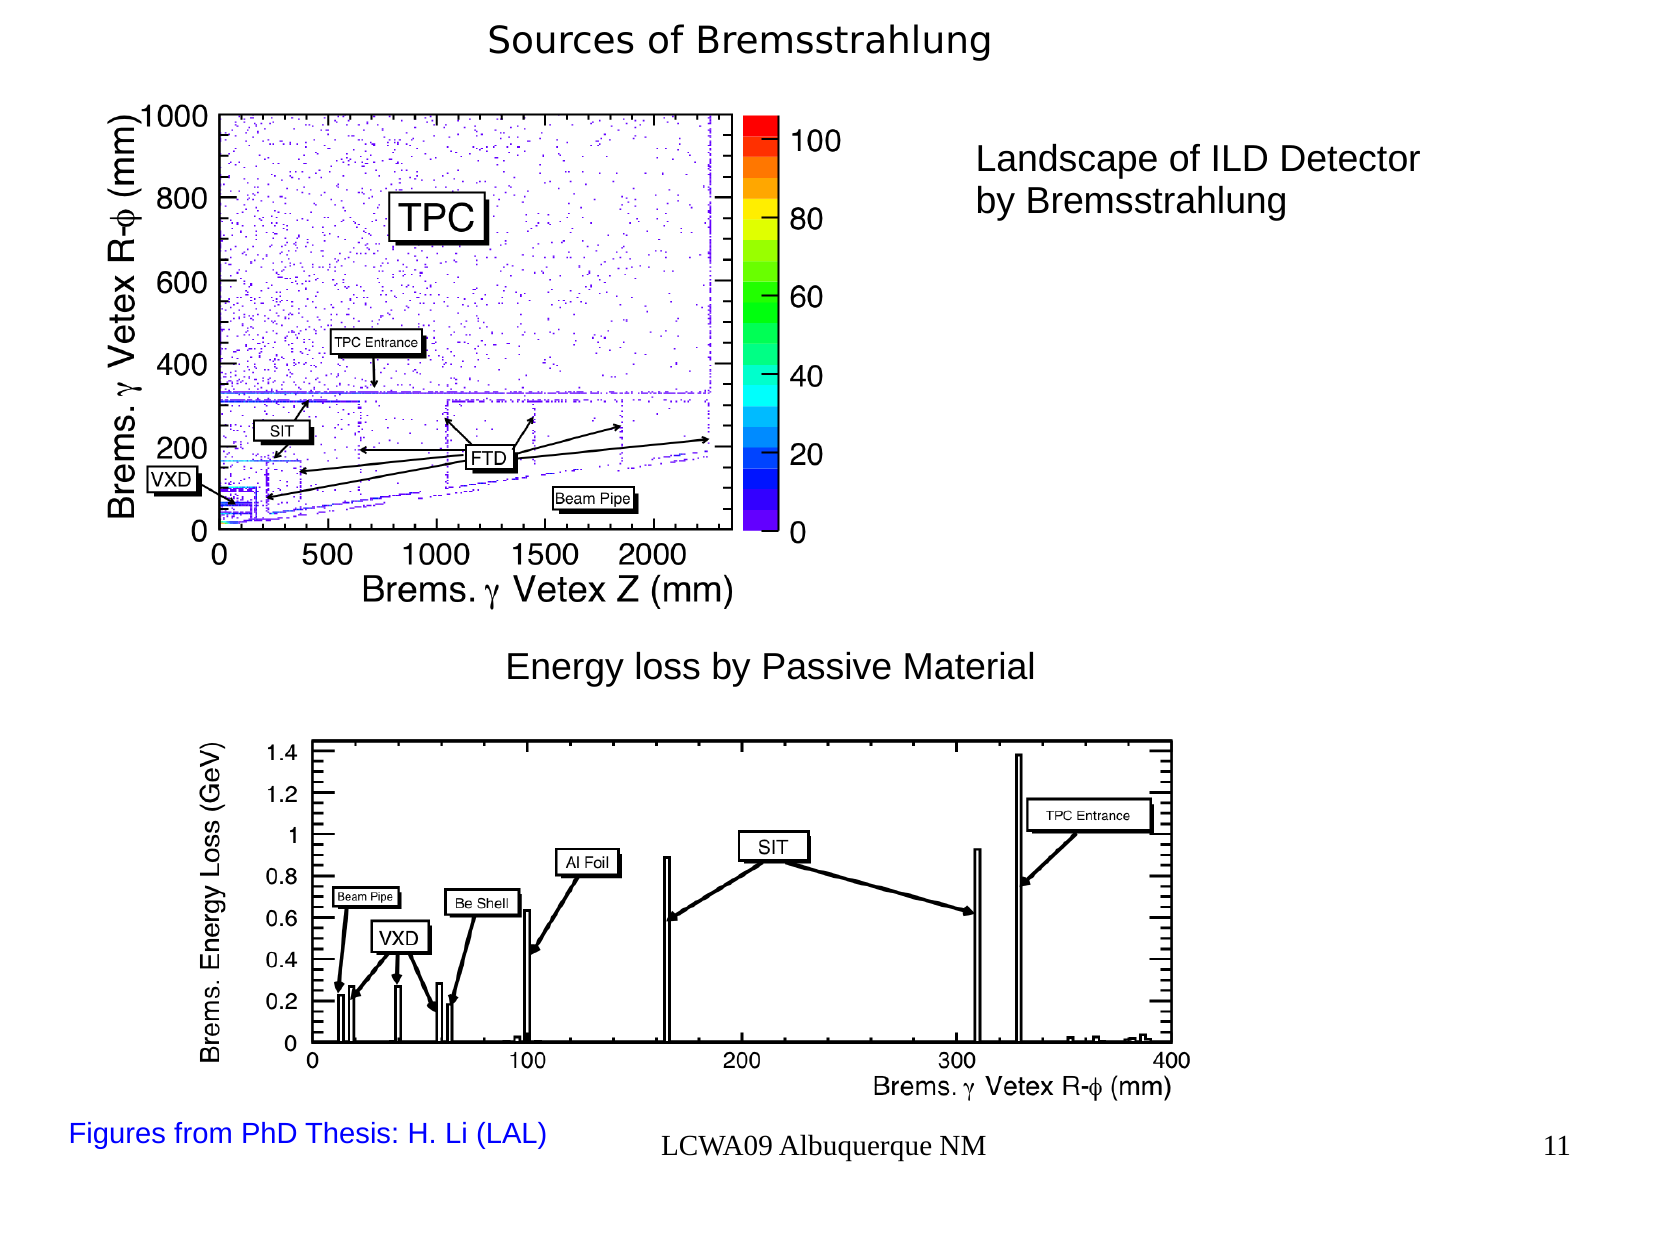

Sources of Bremsstrahlung
Landscape of ILD Detector
by Bremsstrahlung
Energy loss by Passive Material
Figures from PhD Thesis: H. Li (LAL)
LCWA09 albuquerque NM
11